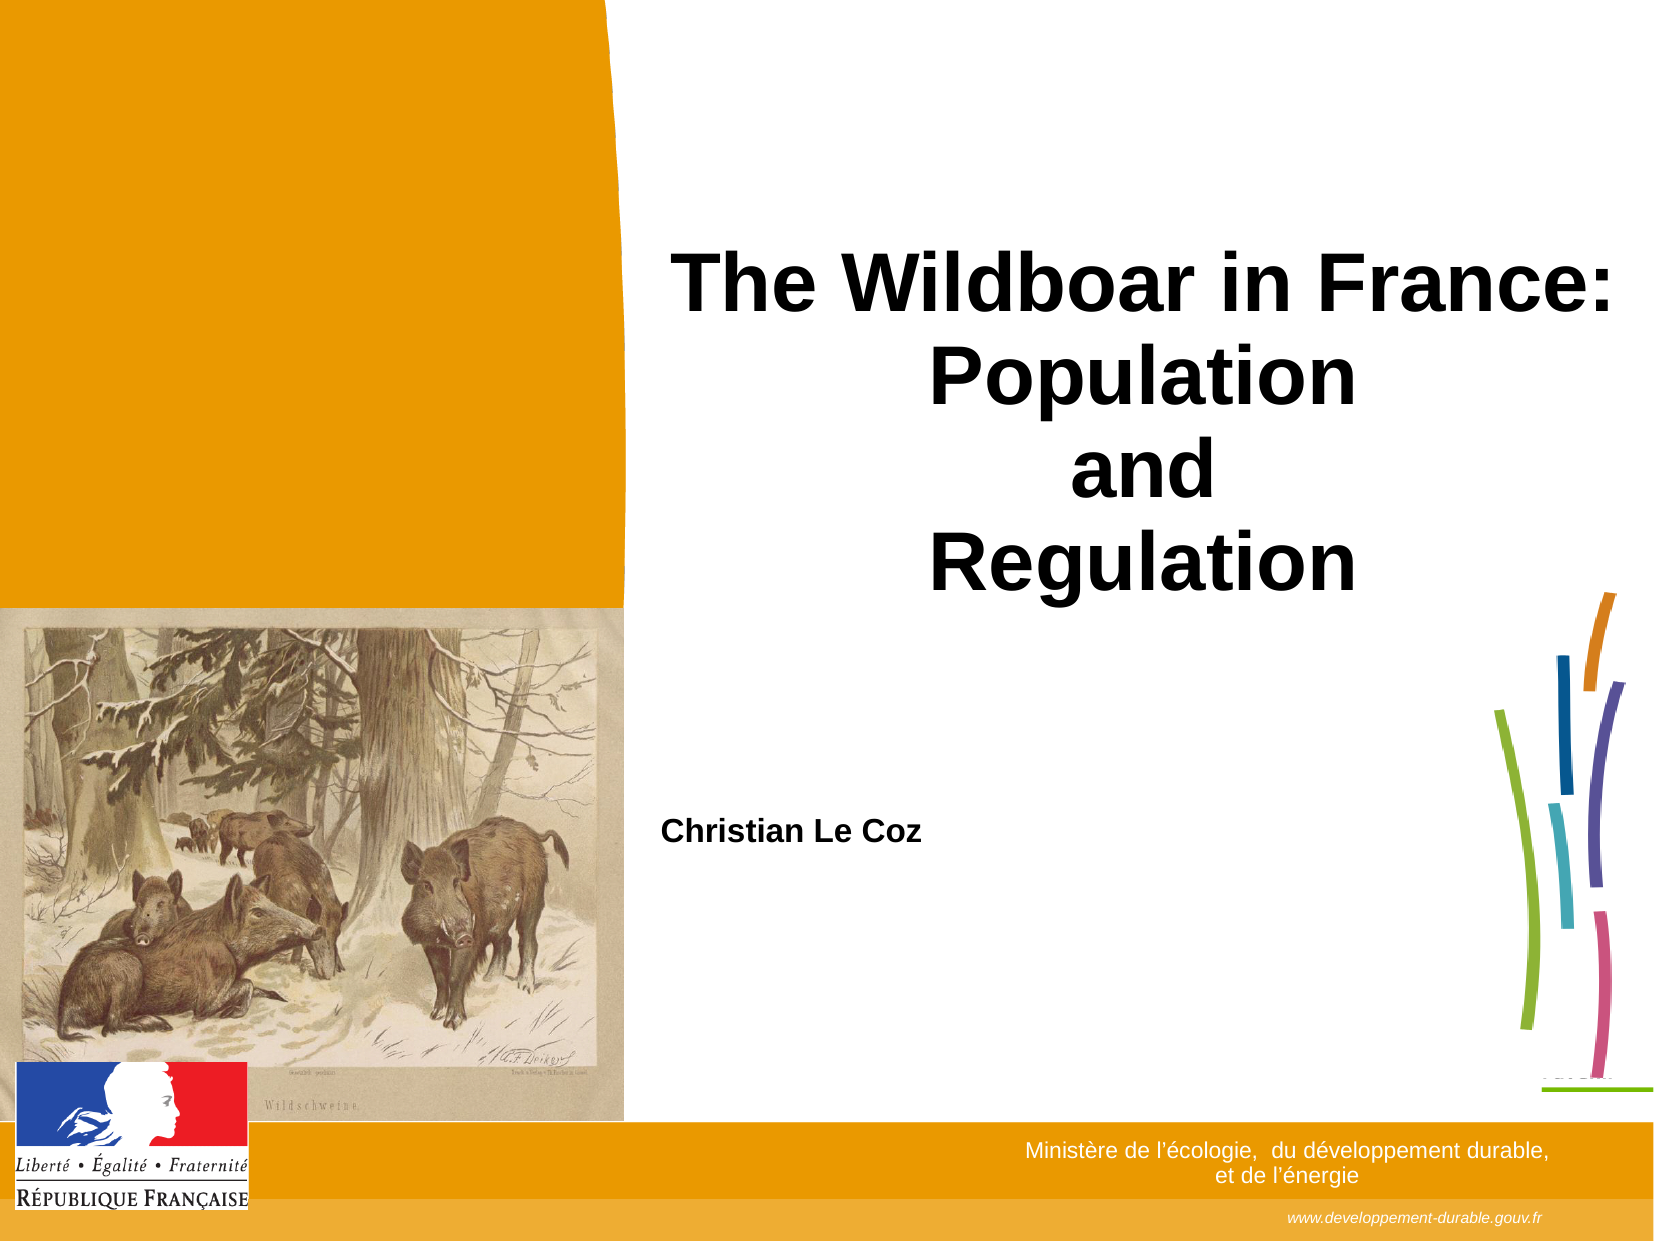

The Wildboar in France:
Population
and
Regulation
Christian Le Coz
Ministère de l’écologie, du développement durable,
et de l’énergie
www.developpement-durable.gouv.fr